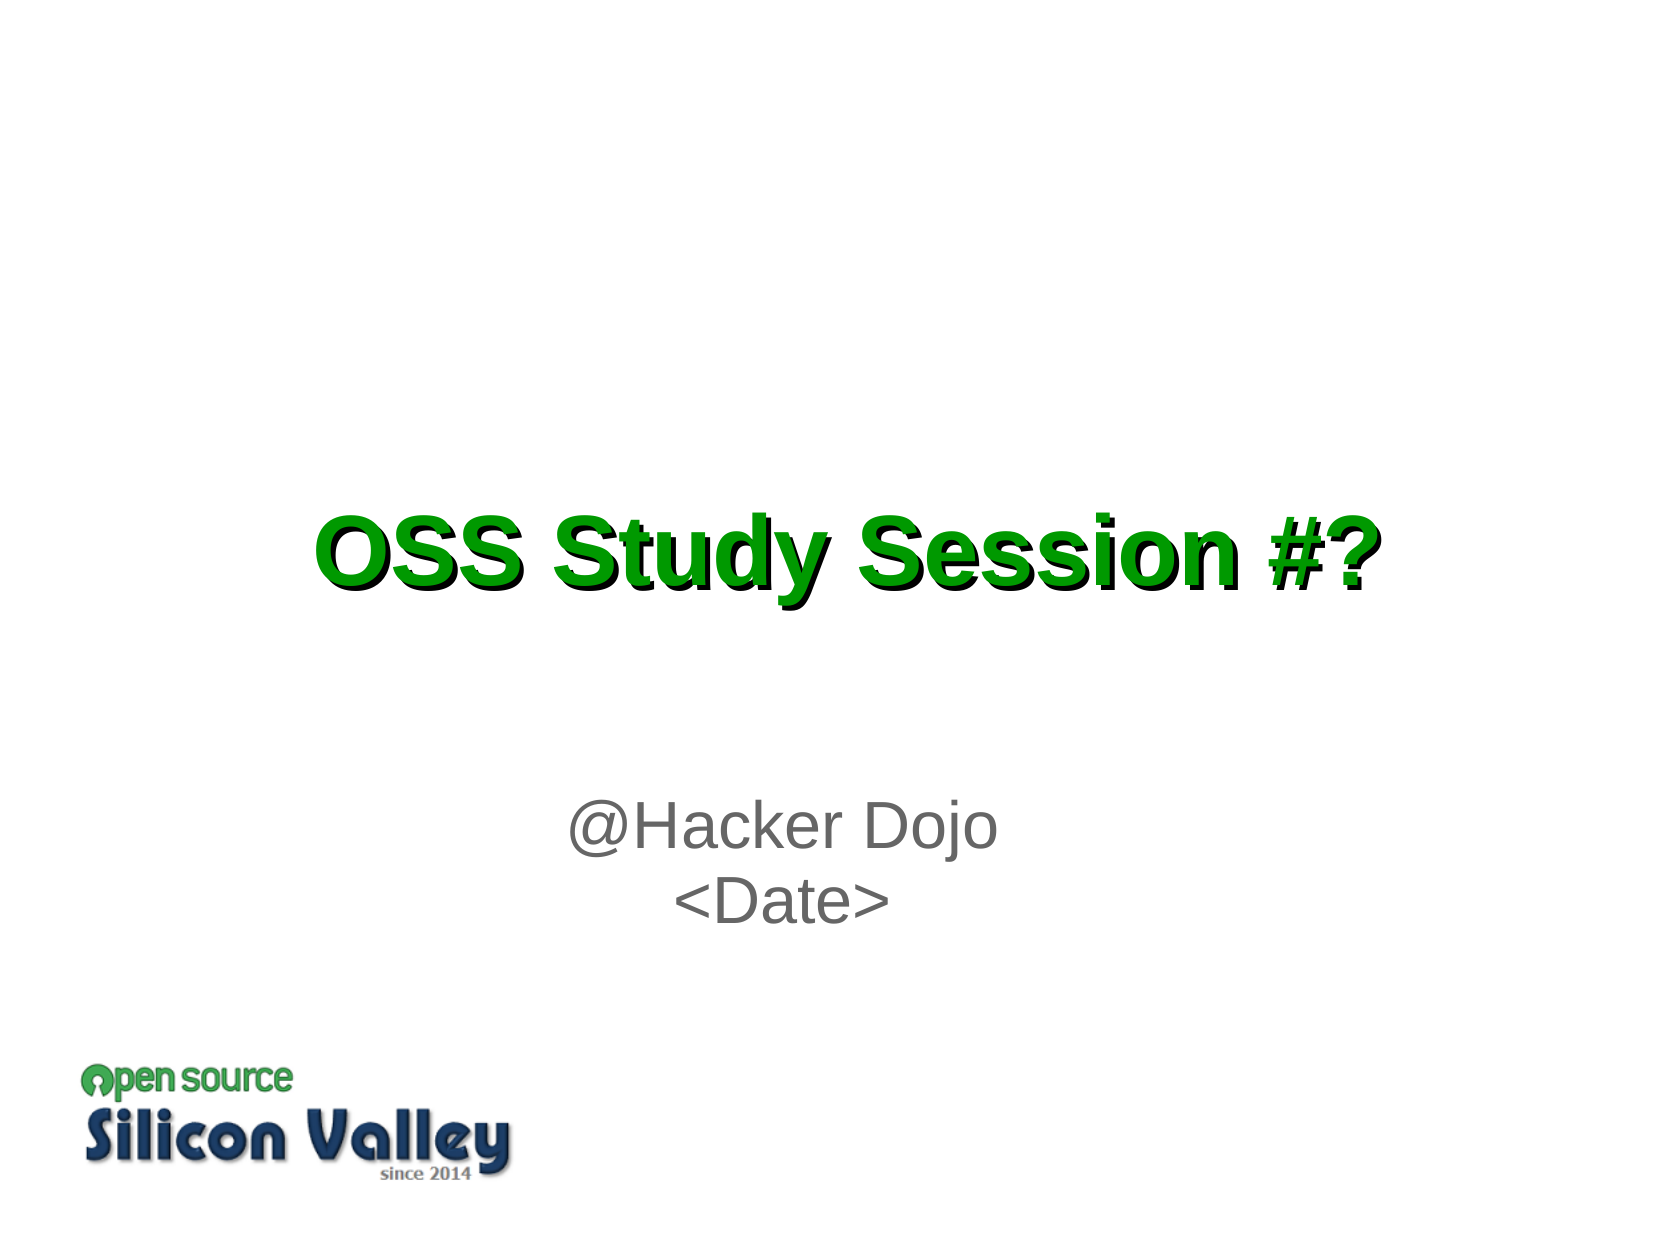

OSS Study Session #?
@Hacker Dojo
<Date>